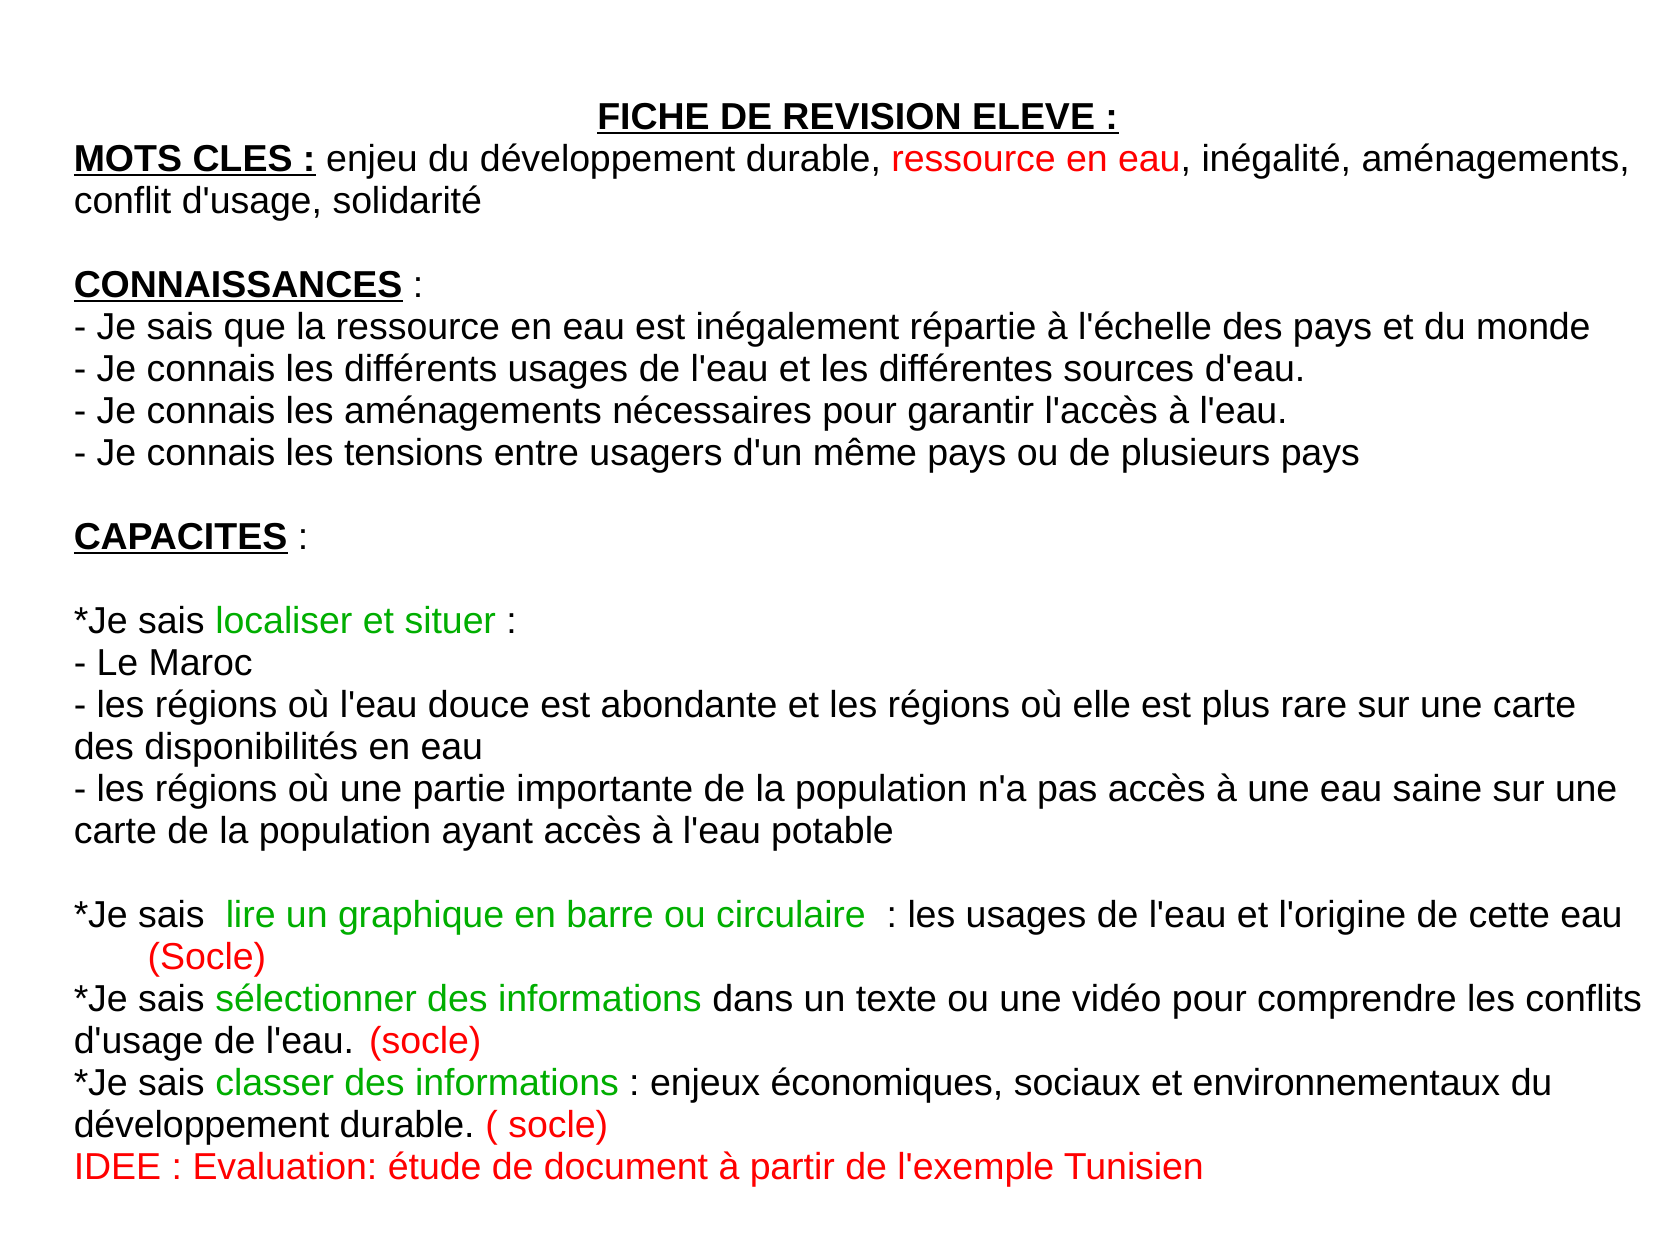

FICHE DE REVISION ELEVE :
MOTS CLES : enjeu du développement durable, ressource en eau, inégalité, aménagements,
conflit d'usage, solidarité
CONNAISSANCES :
- Je sais que la ressource en eau est inégalement répartie à l'échelle des pays et du monde
- Je connais les différents usages de l'eau et les différentes sources d'eau.
- Je connais les aménagements nécessaires pour garantir l'accès à l'eau.
- Je connais les tensions entre usagers d'un même pays ou de plusieurs pays
CAPACITES :
*Je sais localiser et situer :
- Le Maroc
- les régions où l'eau douce est abondante et les régions où elle est plus rare sur une carte
des disponibilités en eau
- les régions où une partie importante de la population n'a pas accès à une eau saine sur une
carte de la population ayant accès à l'eau potable
*Je sais lire un graphique en barre ou circulaire : les usages de l'eau et l'origine de cette eau
	(Socle)
*Je sais sélectionner des informations dans un texte ou une vidéo pour comprendre les conflits d'usage de l'eau.	(socle)
*Je sais classer des informations : enjeux économiques, sociaux et environnementaux du développement durable. ( socle)
IDEE : Evaluation: étude de document à partir de l'exemple Tunisien